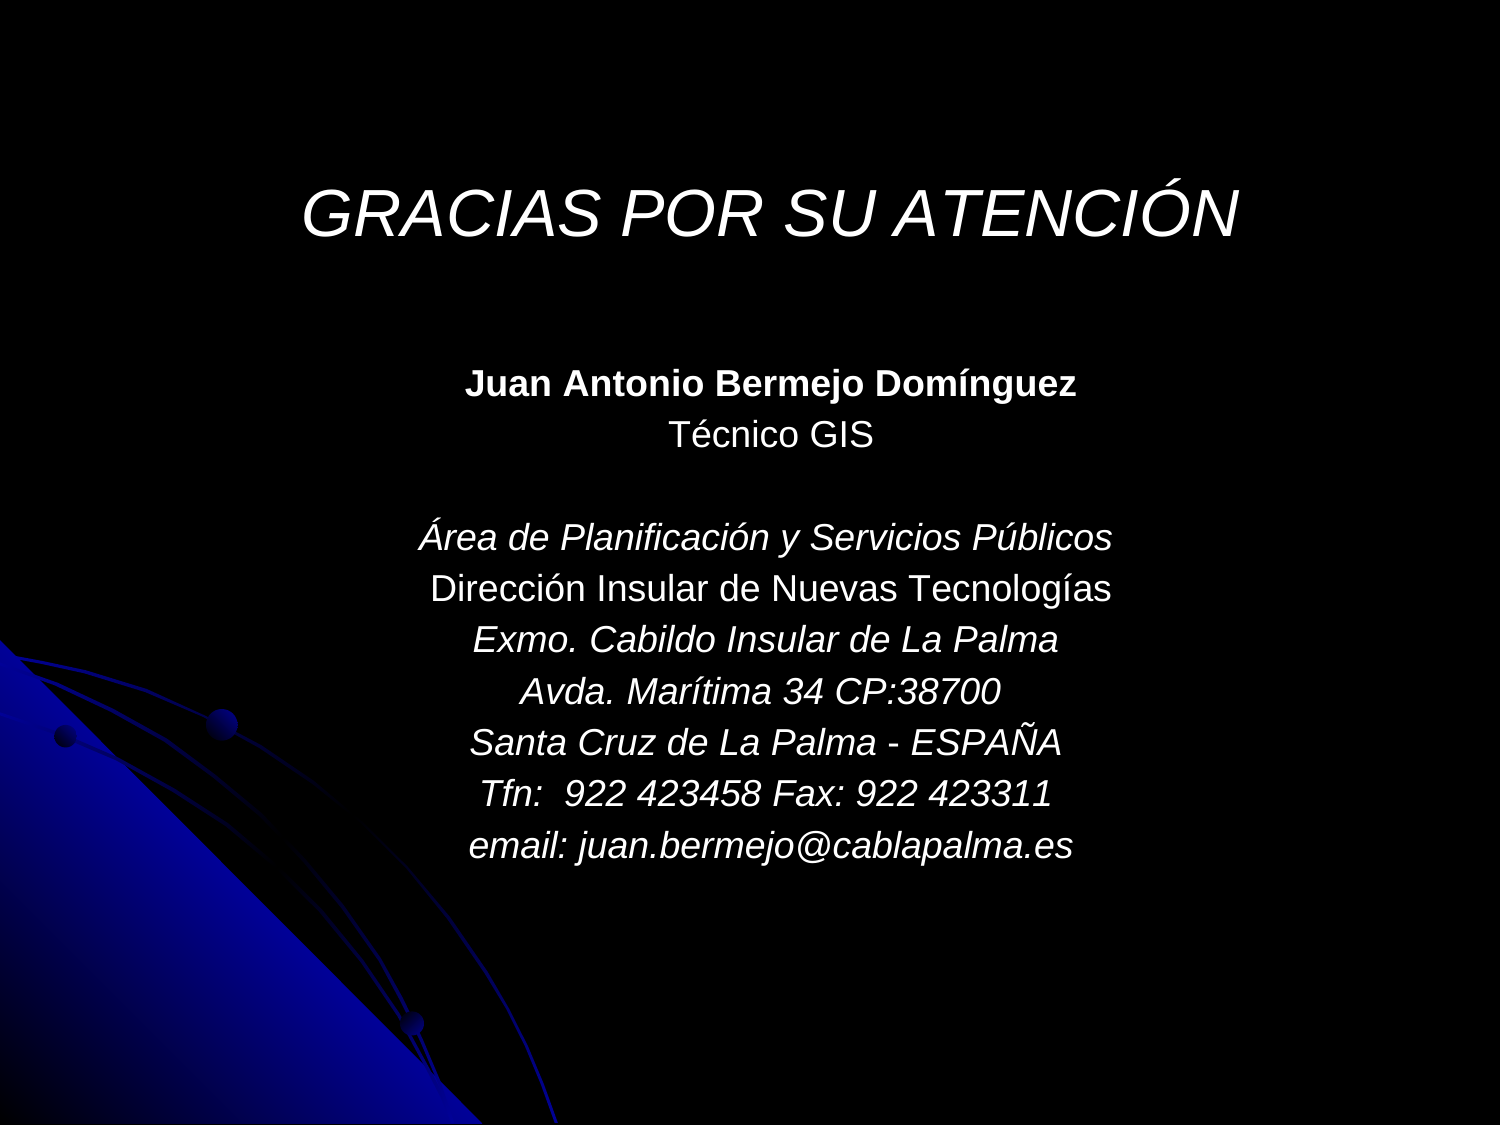

# GRACIAS POR SU ATENCIÓN
Juan Antonio Bermejo Domínguez
Técnico GIS
Área de Planificación y Servicios Públicos
Dirección Insular de Nuevas Tecnologías
Exmo. Cabildo Insular de La Palma
Avda. Marítima 34 CP:38700
Santa Cruz de La Palma - ESPAÑA
Tfn:  922 423458 Fax: 922 423311
email: juan.bermejo@cablapalma.es